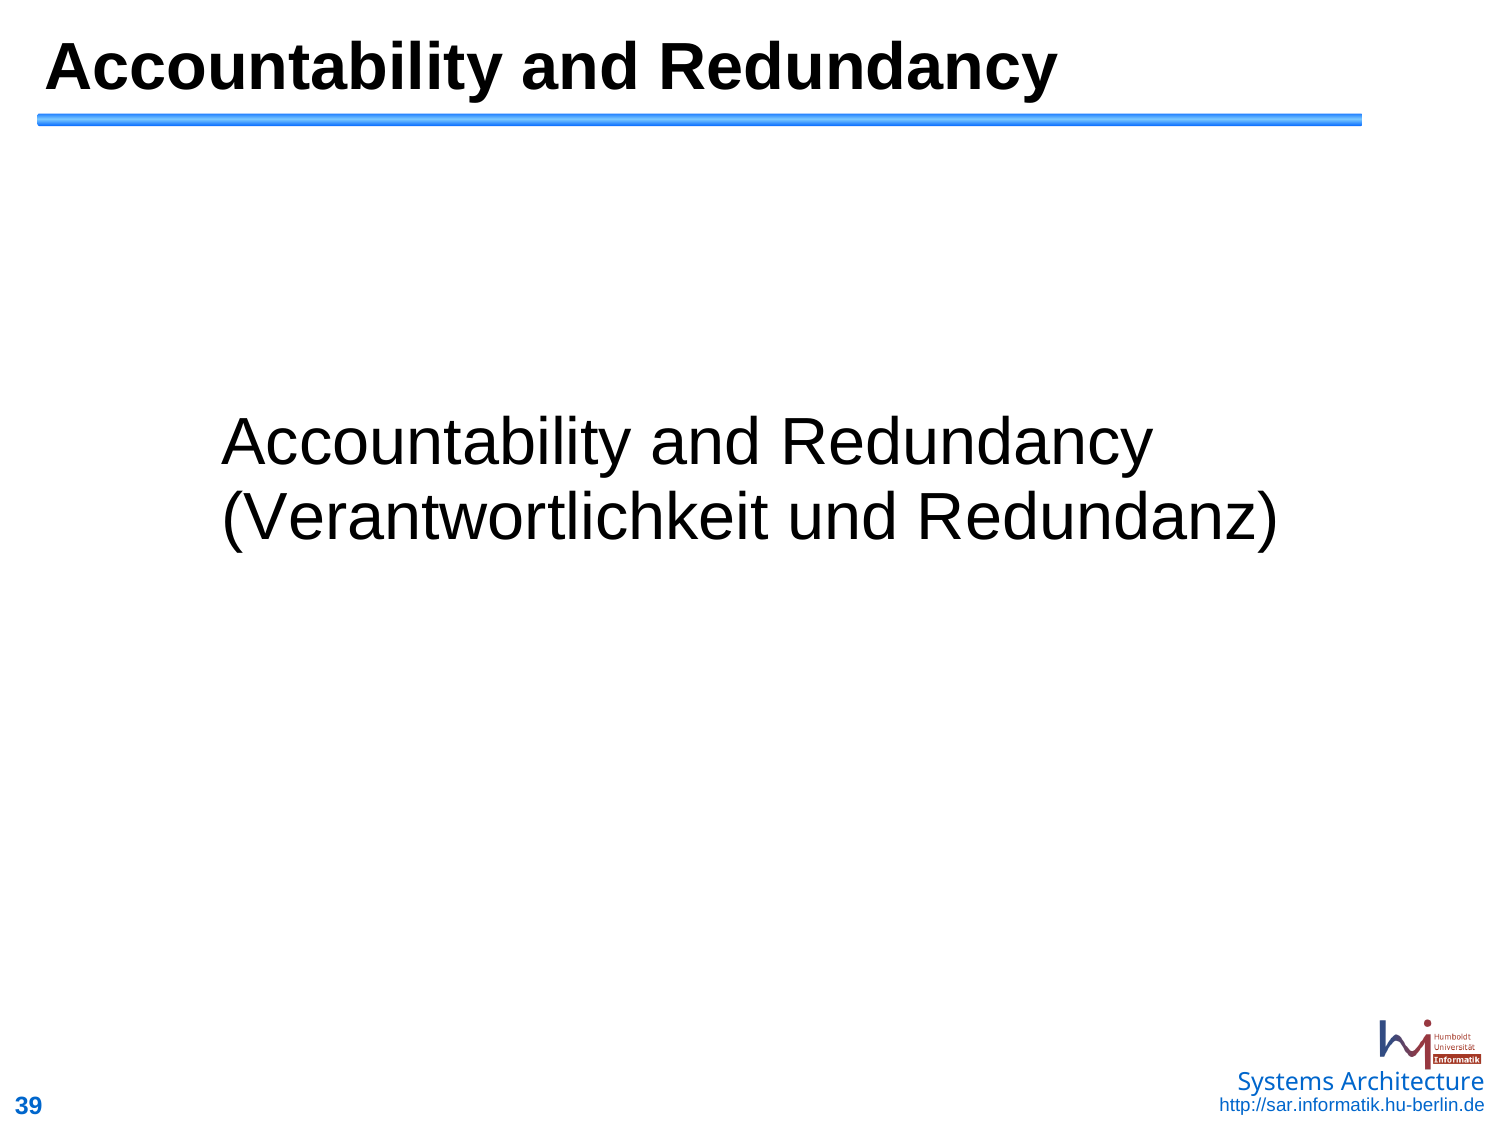

# Accountability and Redundancy
Accountability and Redundancy
(Verantwortlichkeit und Redundanz)